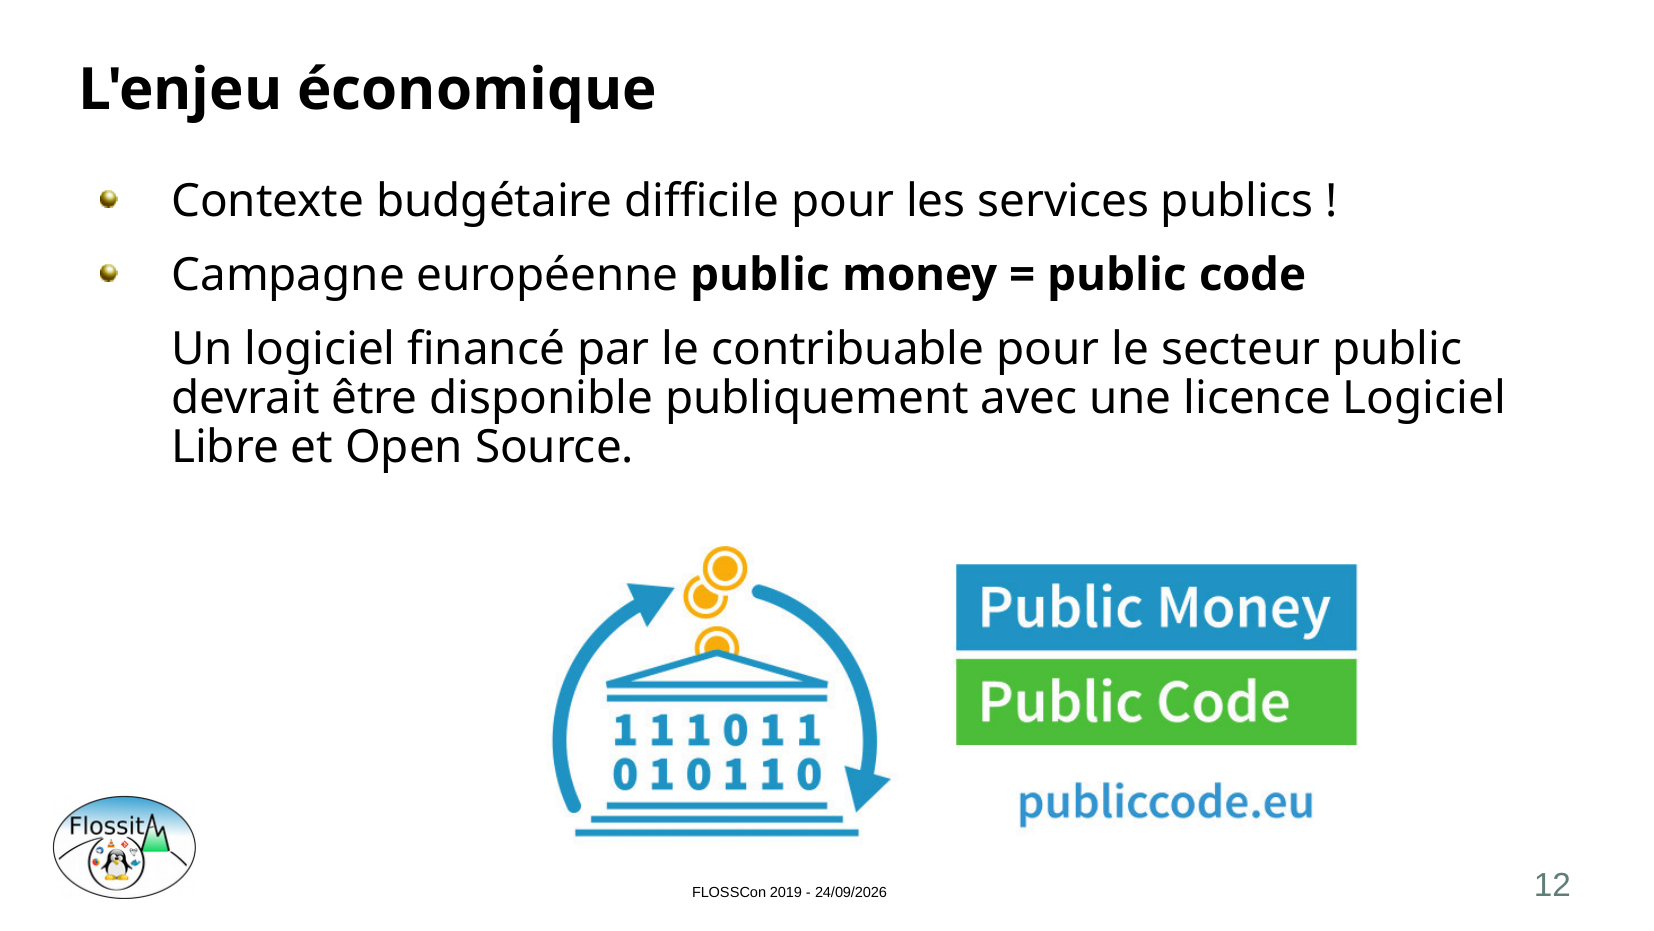

L'enjeu économique
# Contexte budgétaire difficile pour les services publics !
Campagne européenne public money = public code
Un logiciel financé par le contribuable pour le secteur public devrait être disponible publiquement avec une licence Logiciel Libre et Open Source.
12